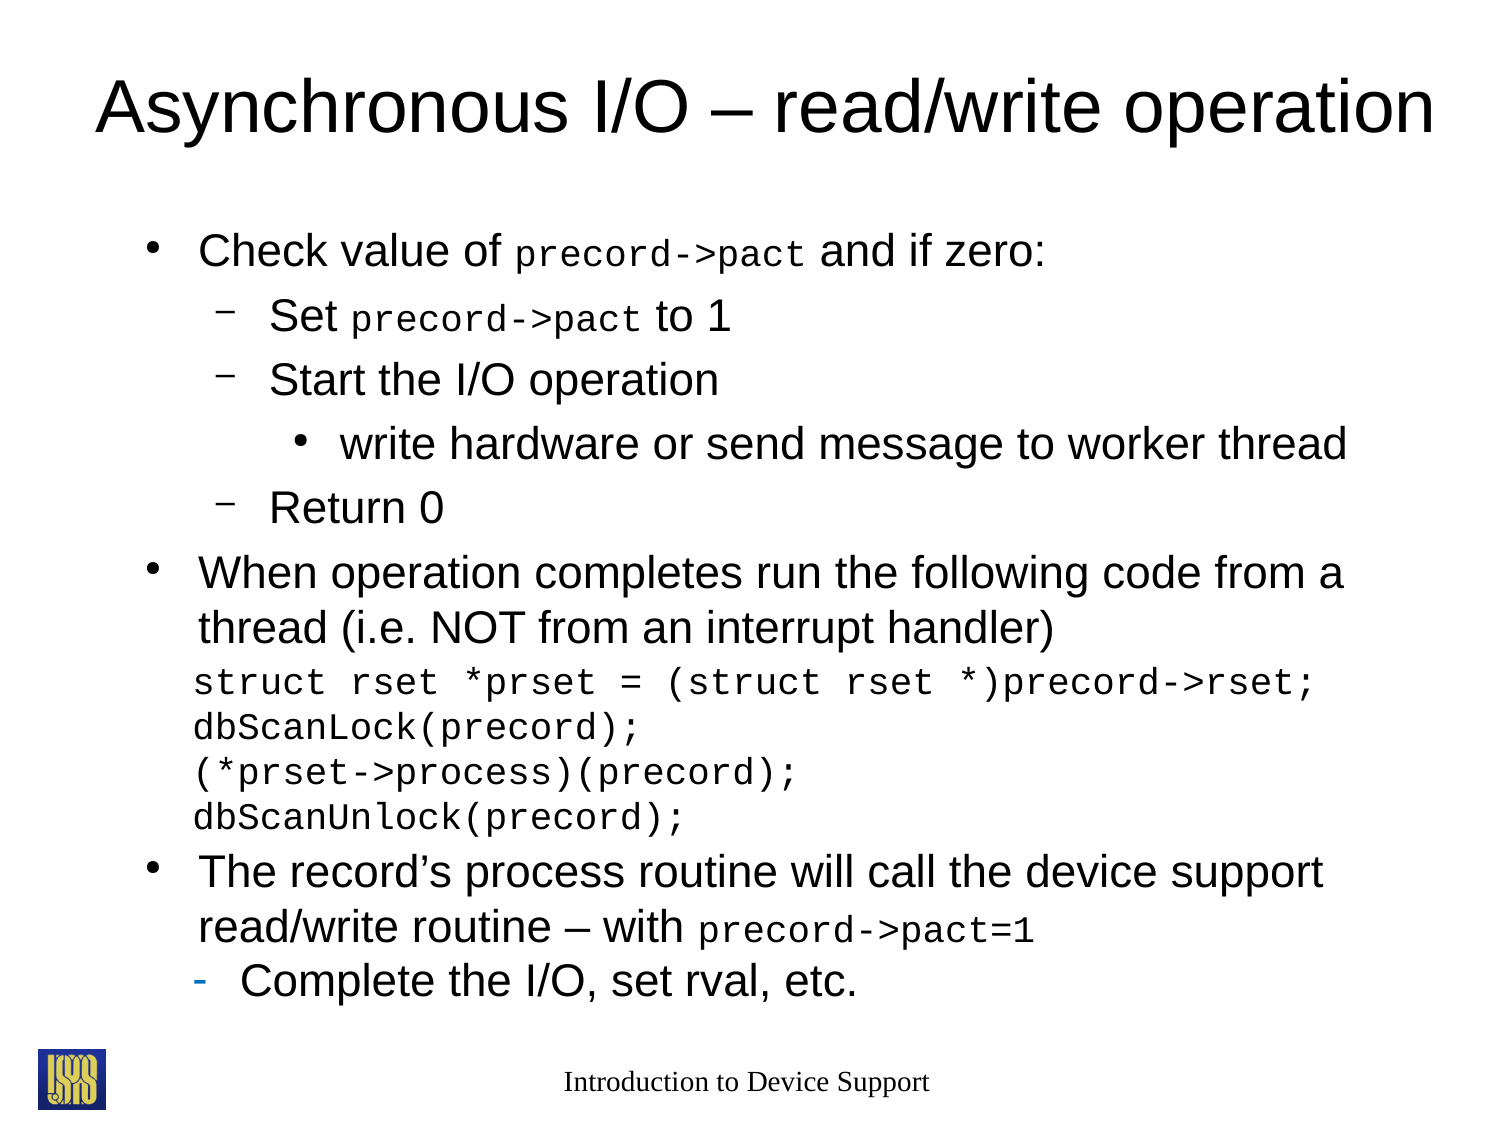

# Asynchronous I/O – read/write operation
Check value of precord->pact and if zero:
Set precord->pact to 1
Start the I/O operation
write hardware or send message to worker thread
Return 0
When operation completes run the following code from a thread (i.e. NOT from an interrupt handler)
struct rset *prset = (struct rset *)precord->rset;
dbScanLock(precord);
(*prset->process)(precord);
dbScanUnlock(precord);
The record’s process routine will call the device support read/write routine – with precord->pact=1
Complete the I/O, set rval, etc.